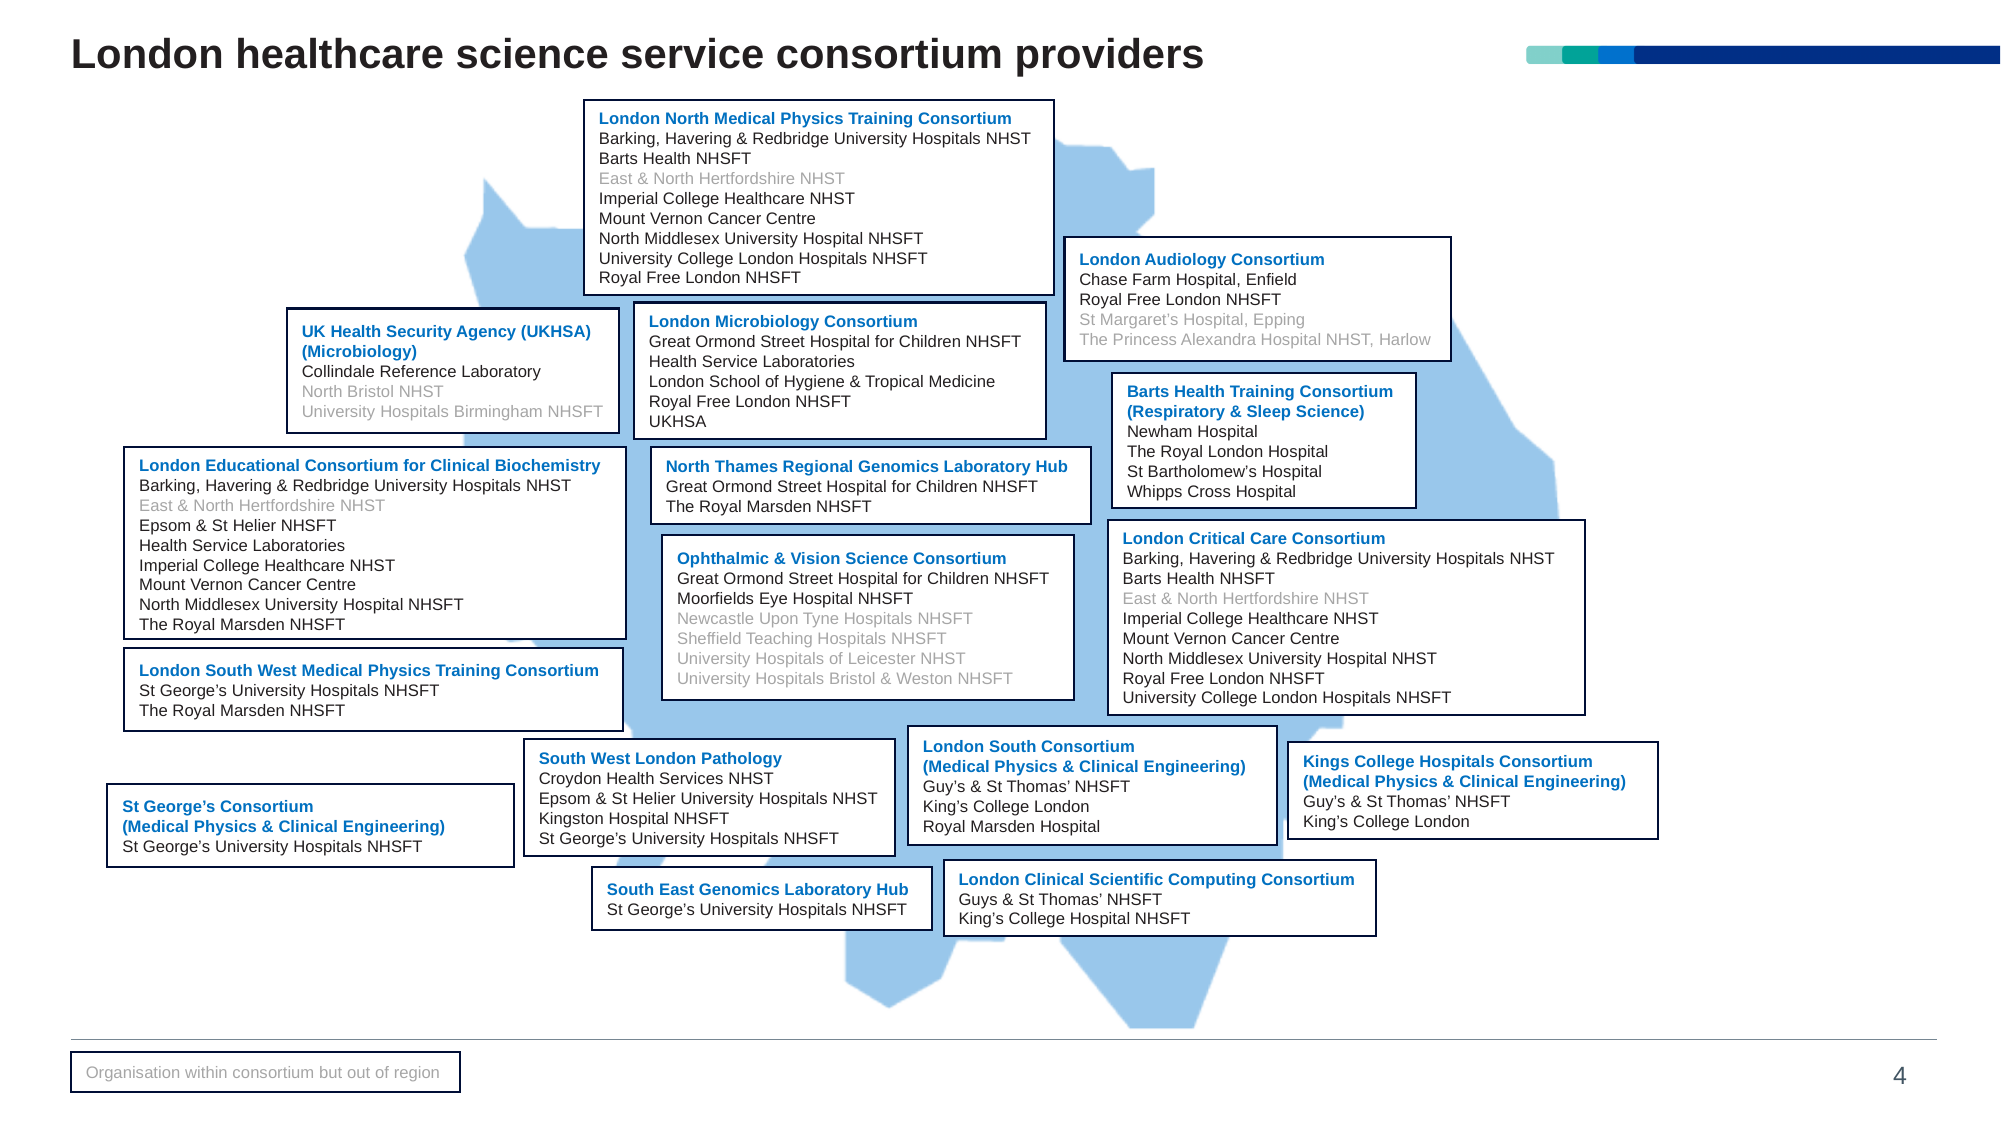

# London healthcare science service consortium providers
London North Medical Physics Training Consortium
Barking, Havering & Redbridge University Hospitals NHST
Barts Health NHSFT
East & North Hertfordshire NHST
Imperial College Healthcare NHST
Mount Vernon Cancer Centre
North Middlesex University Hospital NHSFT
University College London Hospitals NHSFT
Royal Free London NHSFT
London Audiology Consortium
Chase Farm Hospital, Enfield
Royal Free London NHSFT
St Margaret’s Hospital, Epping
The Princess Alexandra Hospital NHST, Harlow
London Microbiology Consortium
Great Ormond Street Hospital for Children NHSFT
Health Service Laboratories
London School of Hygiene & Tropical Medicine
Royal Free London NHSFT
UKHSA
UK Health Security Agency (UKHSA)
(Microbiology)
Collindale Reference Laboratory
North Bristol NHST
University Hospitals Birmingham NHSFT
Barts Health Training Consortium
(Respiratory & Sleep Science)
Newham Hospital
The Royal London Hospital
St Bartholomew’s Hospital
Whipps Cross Hospital
London Educational Consortium for Clinical Biochemistry
Barking, Havering & Redbridge University Hospitals NHST
East & North Hertfordshire NHST
Epsom & St Helier NHSFT
Health Service Laboratories
Imperial College Healthcare NHST
Mount Vernon Cancer Centre
North Middlesex University Hospital NHSFT
The Royal Marsden NHSFT
North Thames Regional Genomics Laboratory Hub
Great Ormond Street Hospital for Children NHSFT
The Royal Marsden NHSFT
London Critical Care Consortium
Barking, Havering & Redbridge University Hospitals NHST
Barts Health NHSFT
East & North Hertfordshire NHST
Imperial College Healthcare NHST
Mount Vernon Cancer Centre
North Middlesex University Hospital NHST
Royal Free London NHSFT
University College London Hospitals NHSFT
Ophthalmic & Vision Science Consortium
Great Ormond Street Hospital for Children NHSFT
Moorfields Eye Hospital NHSFT
Newcastle Upon Tyne Hospitals NHSFT
Sheffield Teaching Hospitals NHSFT
University Hospitals of Leicester NHST
University Hospitals Bristol & Weston NHSFT
London South West Medical Physics Training Consortium
St George’s University Hospitals NHSFT
The Royal Marsden NHSFT
London South Consortium
(Medical Physics & Clinical Engineering)
Guy’s & St Thomas’ NHSFT
King’s College London
Royal Marsden Hospital
South West London Pathology
Croydon Health Services NHST
Epsom & St Helier University Hospitals NHST
Kingston Hospital NHSFT
St George’s University Hospitals NHSFT
Kings College Hospitals Consortium
(Medical Physics & Clinical Engineering)
Guy’s & St Thomas’ NHSFT
King’s College London
St George’s Consortium
(Medical Physics & Clinical Engineering)
St George’s University Hospitals NHSFT
London Clinical Scientific Computing Consortium
Guys & St Thomas’ NHSFT
King’s College Hospital NHSFT
South East Genomics Laboratory Hub
St George’s University Hospitals NHSFT
Organisation within consortium but out of region